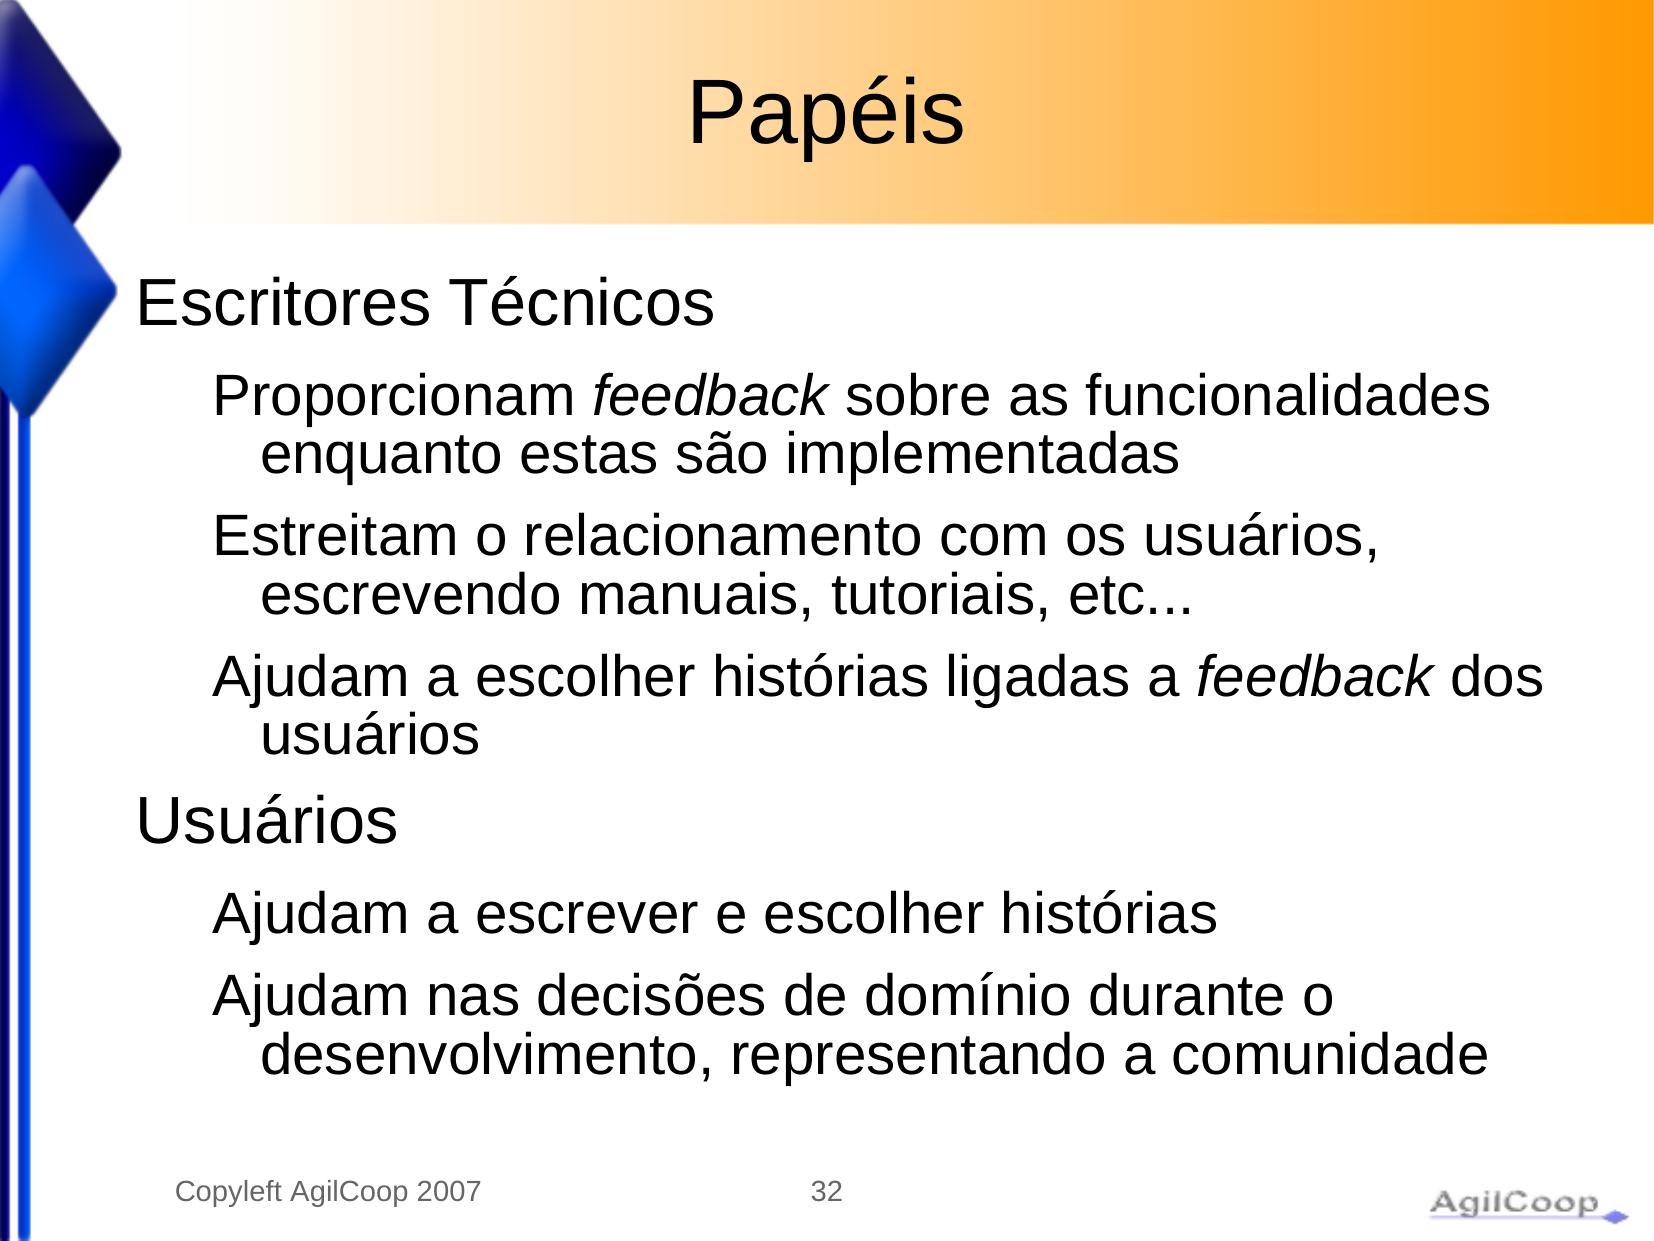

# Papéis
Escritores Técnicos
Proporcionam feedback sobre as funcionalidades enquanto estas são implementadas
Estreitam o relacionamento com os usuários, escrevendo manuais, tutoriais, etc...
Ajudam a escolher histórias ligadas a feedback dos usuários
Usuários
Ajudam a escrever e escolher histórias
Ajudam nas decisões de domínio durante o desenvolvimento, representando a comunidade
Copyleft AgilCoop 2007
32